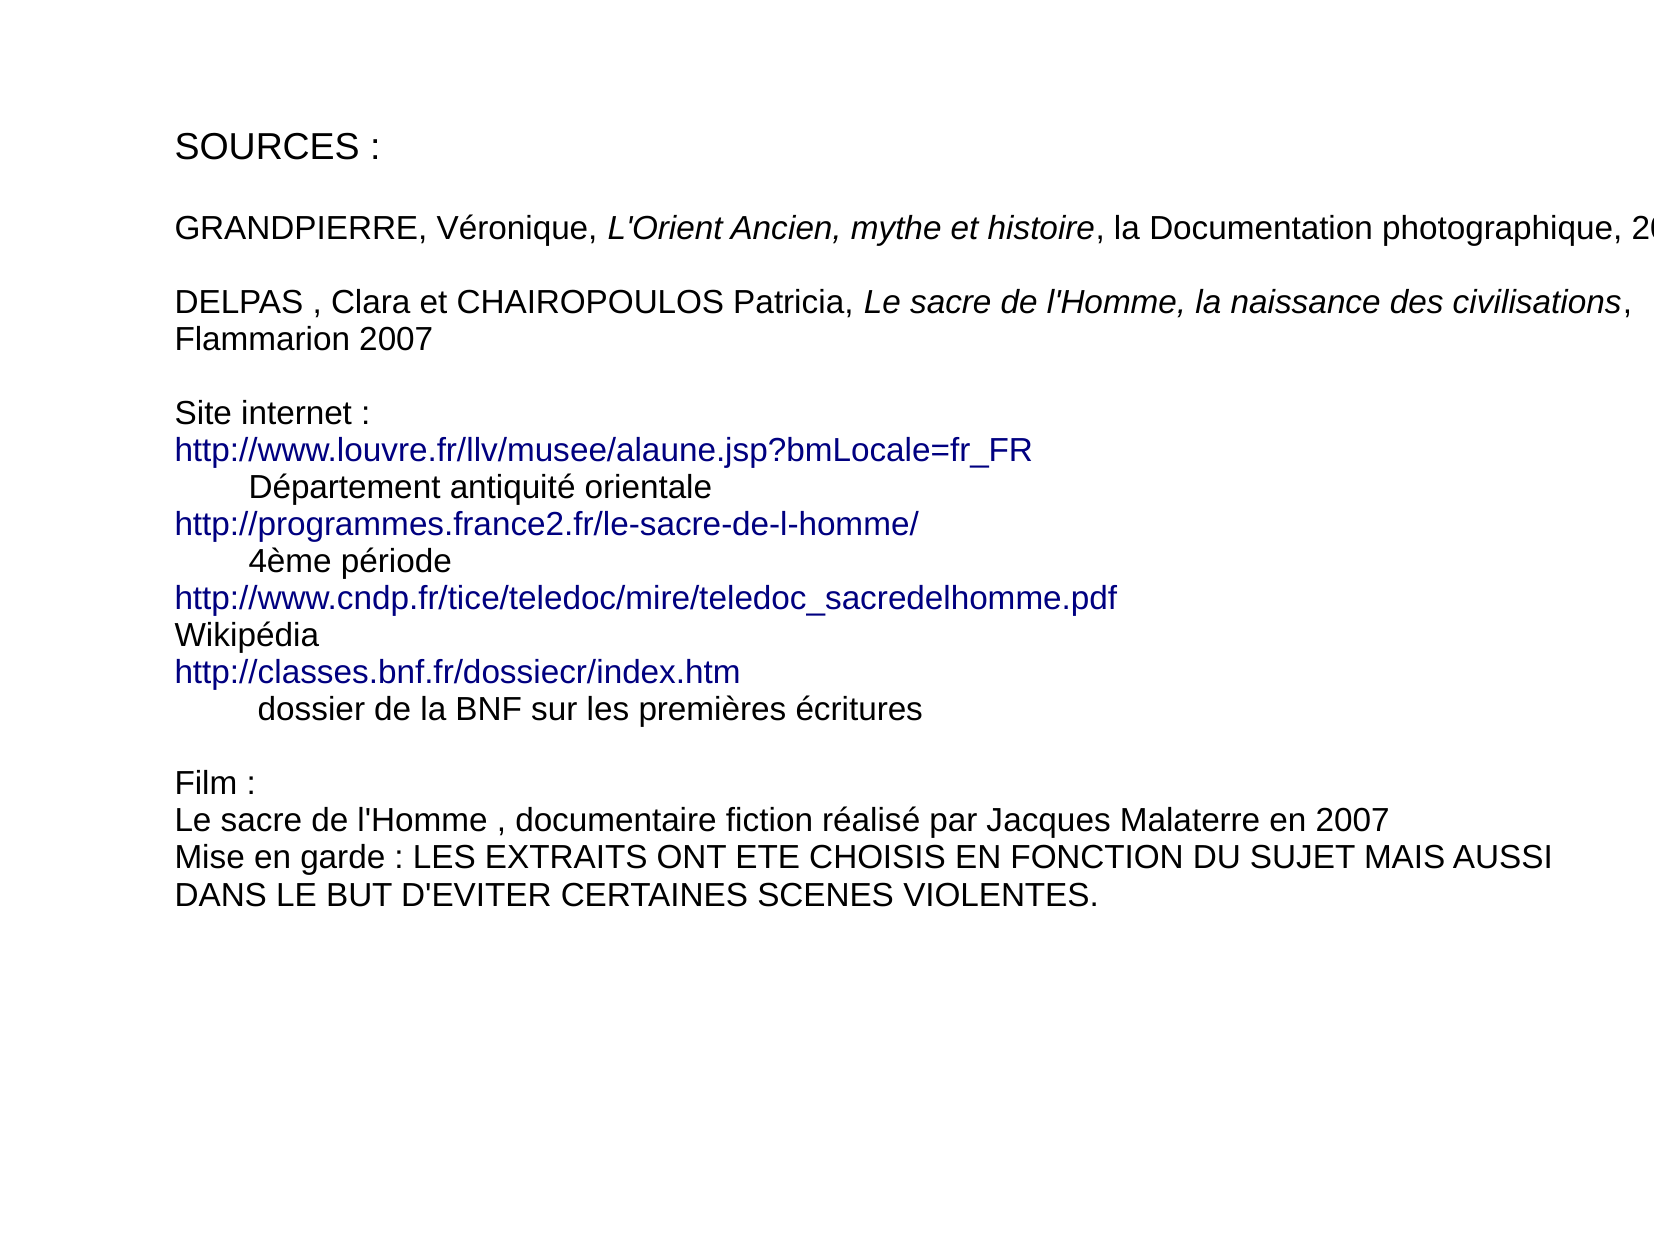

SOURCES :
GRANDPIERRE, Véronique, L'Orient Ancien, mythe et histoire, la Documentation photographique, 2002
DELPAS , Clara et CHAIROPOULOS Patricia, Le sacre de l'Homme, la naissance des civilisations,
Flammarion 2007
Site internet :
http://www.louvre.fr/llv/musee/alaune.jsp?bmLocale=fr_FR
	Département antiquité orientale
http://programmes.france2.fr/le-sacre-de-l-homme/
	4ème période
http://www.cndp.fr/tice/teledoc/mire/teledoc_sacredelhomme.pdf
Wikipédia
http://classes.bnf.fr/dossiecr/index.htm
	 dossier de la BNF sur les premières écritures
Film :
Le sacre de l'Homme , documentaire fiction réalisé par Jacques Malaterre en 2007
Mise en garde : LES EXTRAITS ONT ETE CHOISIS EN FONCTION DU SUJET MAIS AUSSI
DANS LE BUT D'EVITER CERTAINES SCENES VIOLENTES.